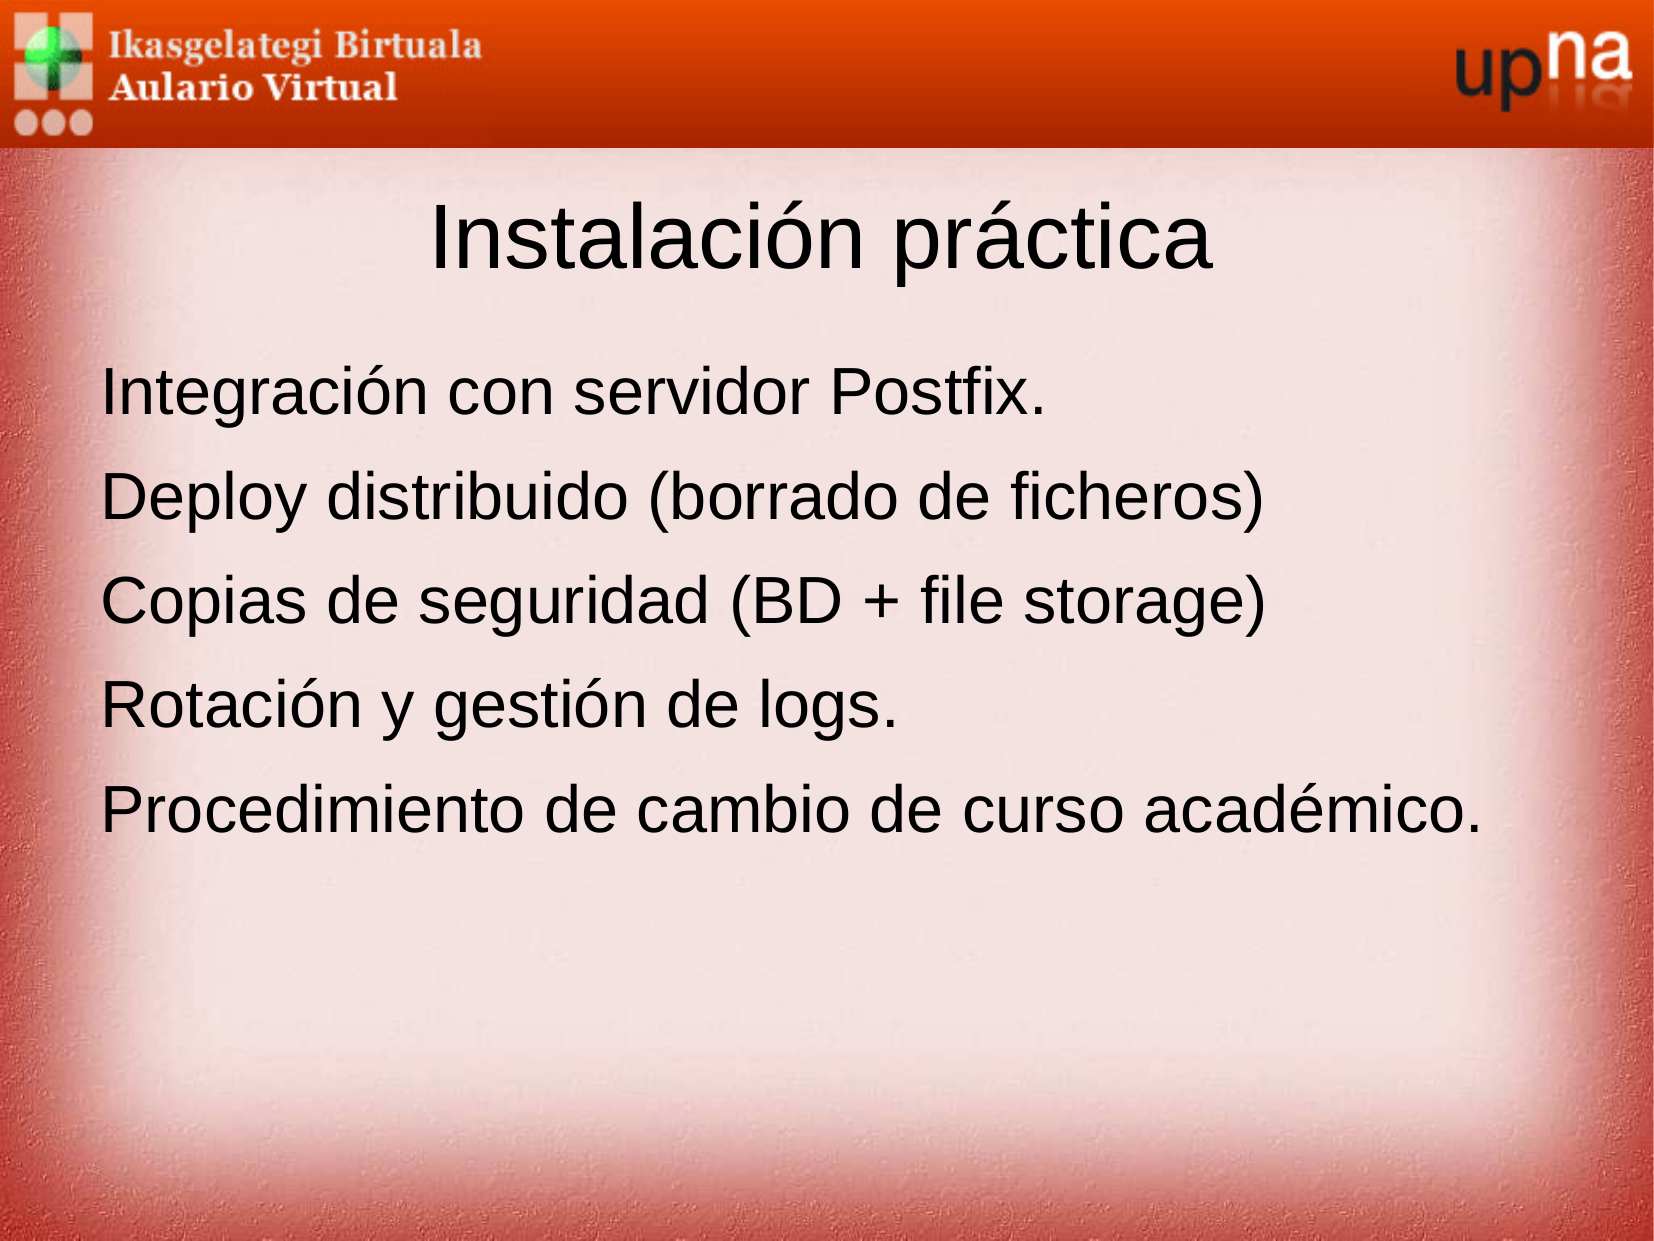

Instalación práctica
# Integración con servidor Postfix.
Deploy distribuido (borrado de ficheros)
Copias de seguridad (BD + file storage)
Rotación y gestión de logs.
Procedimiento de cambio de curso académico.